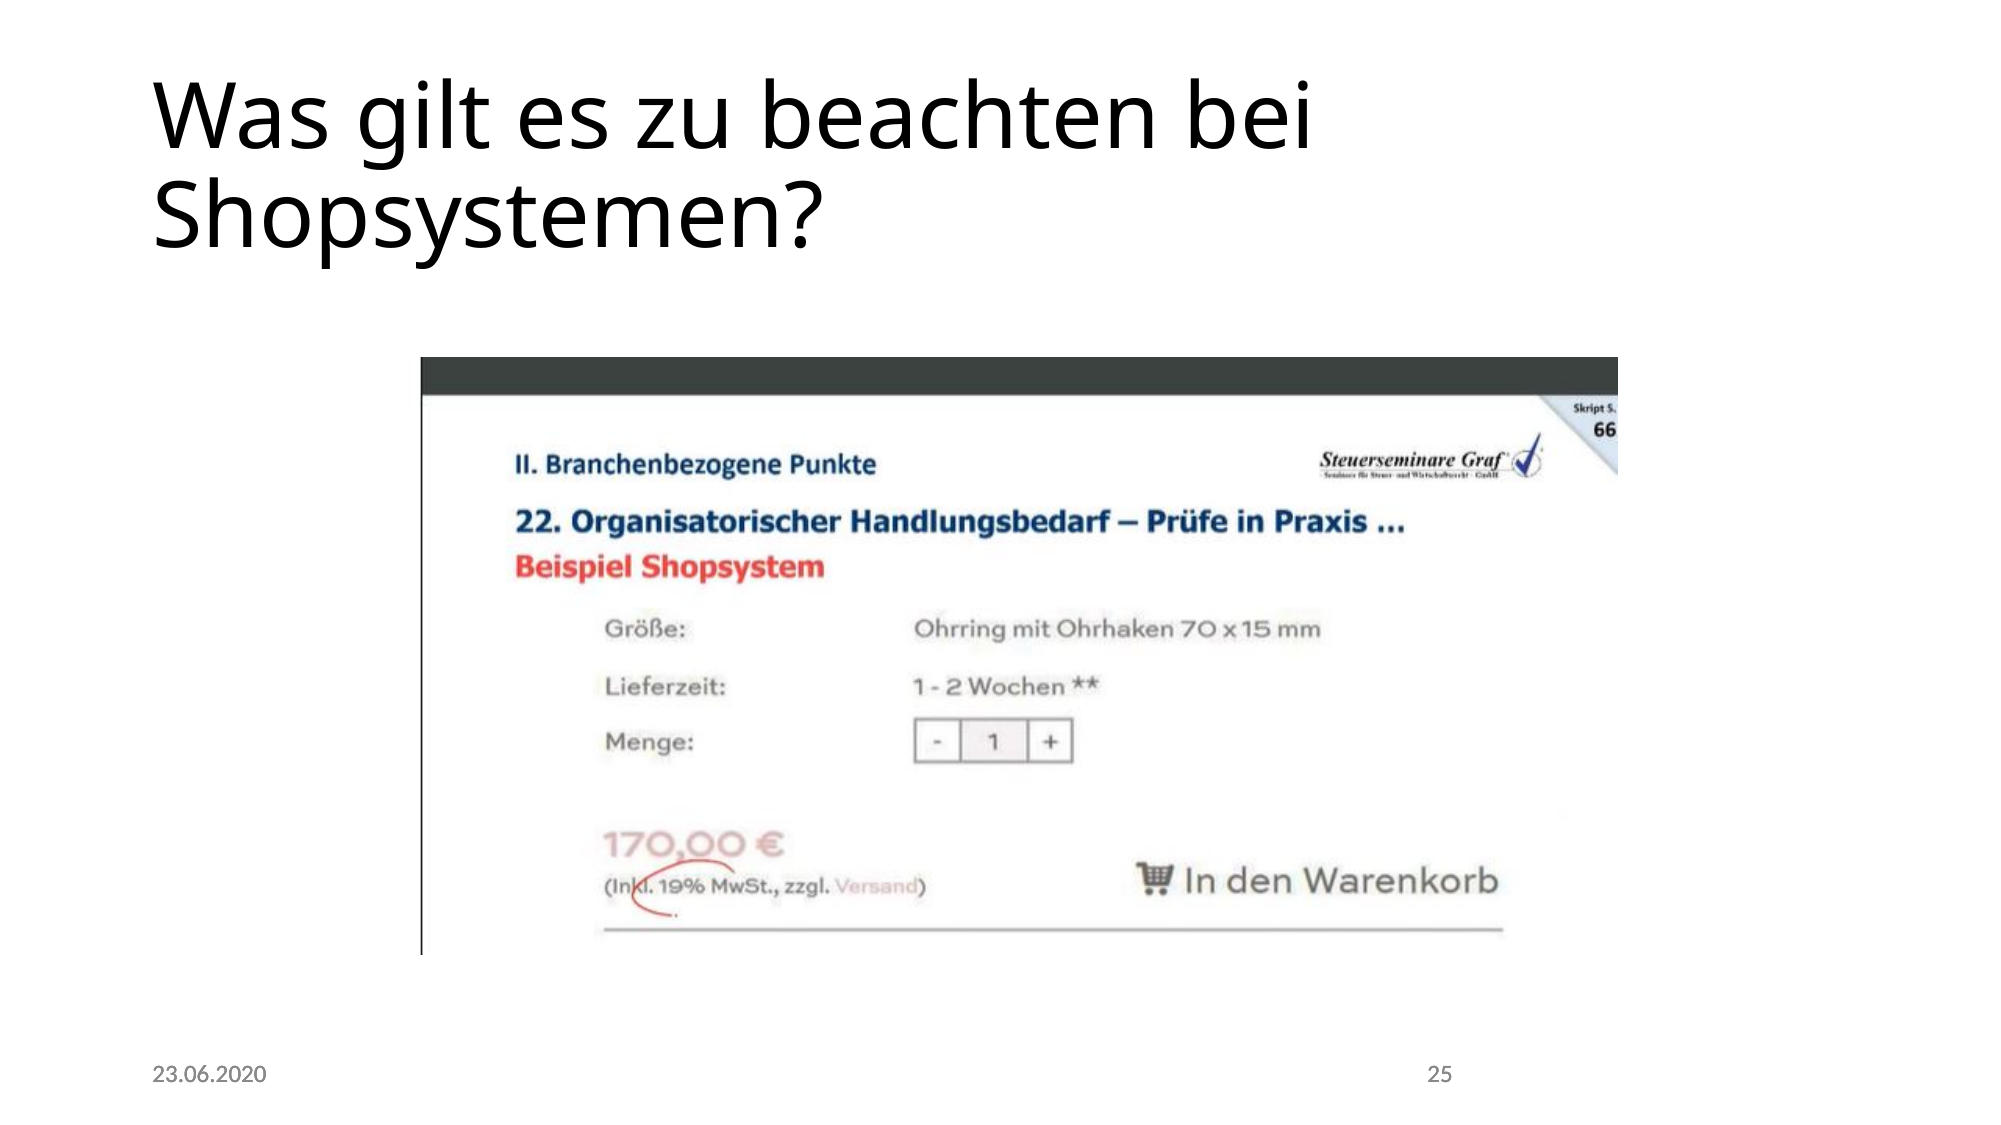

# Was gilt es zu beachten bei Shopsystemen?
23.06.2020
23.06.2020
23.06.2020